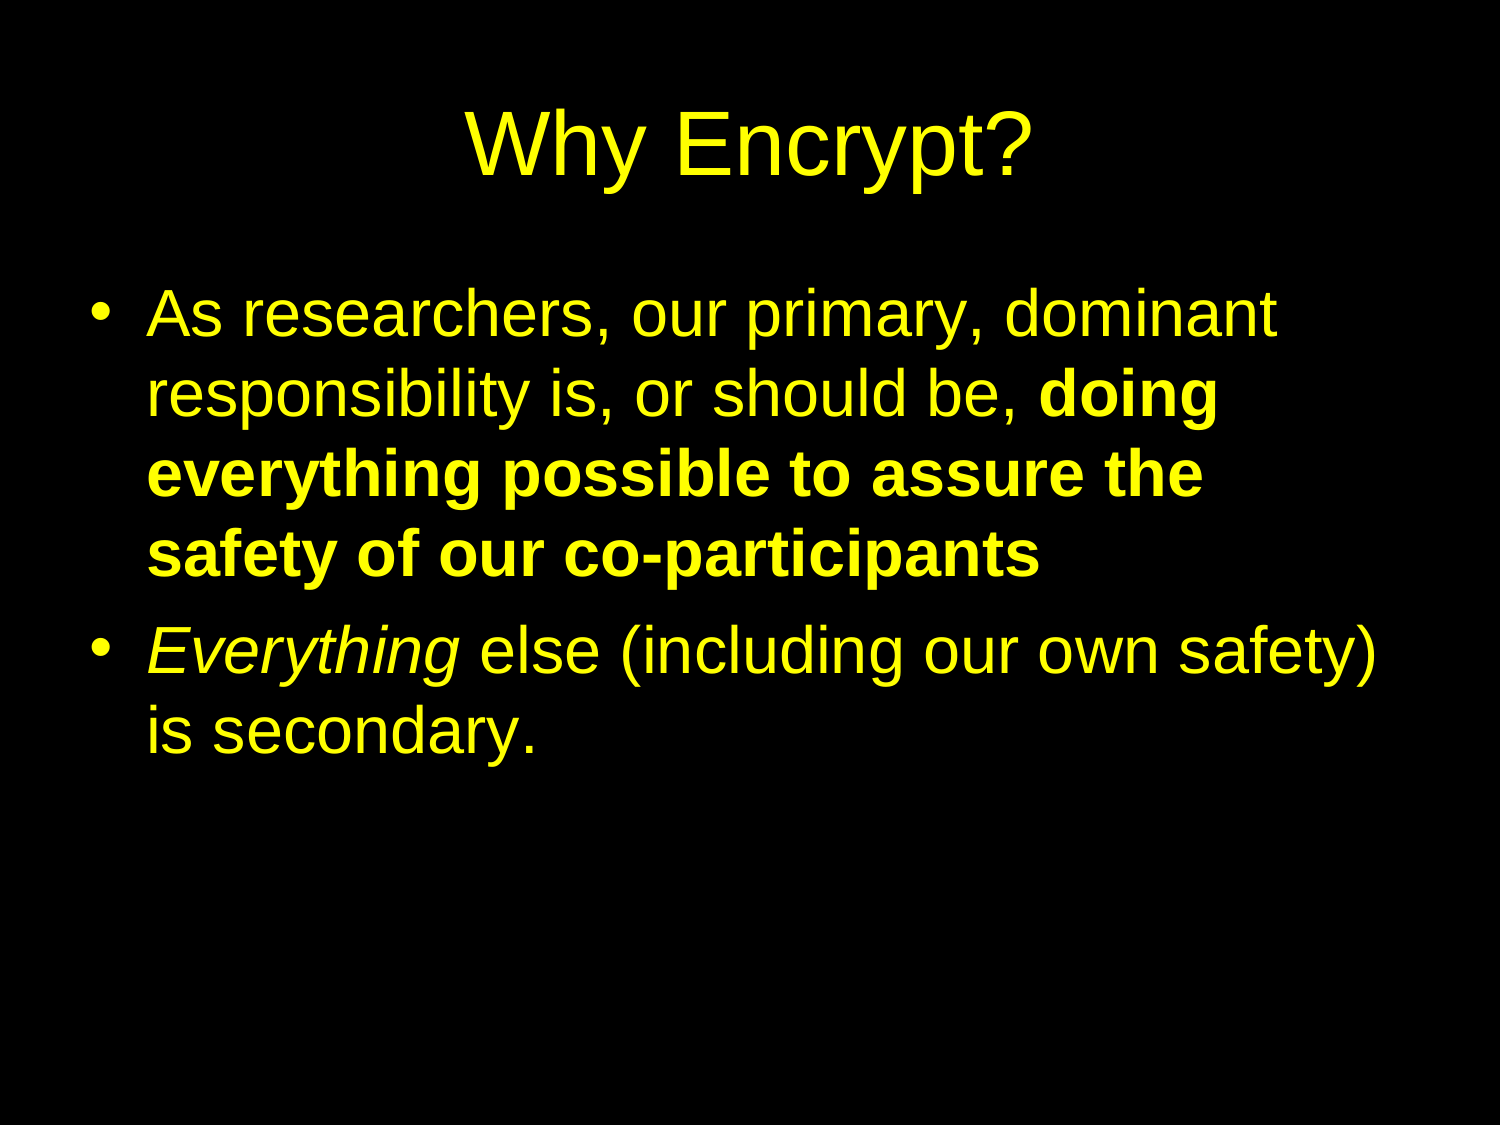

# Why Encrypt?
As researchers, our primary, dominant responsibility is, or should be, doing everything possible to assure the safety of our co-participants
Everything else (including our own safety) is secondary.